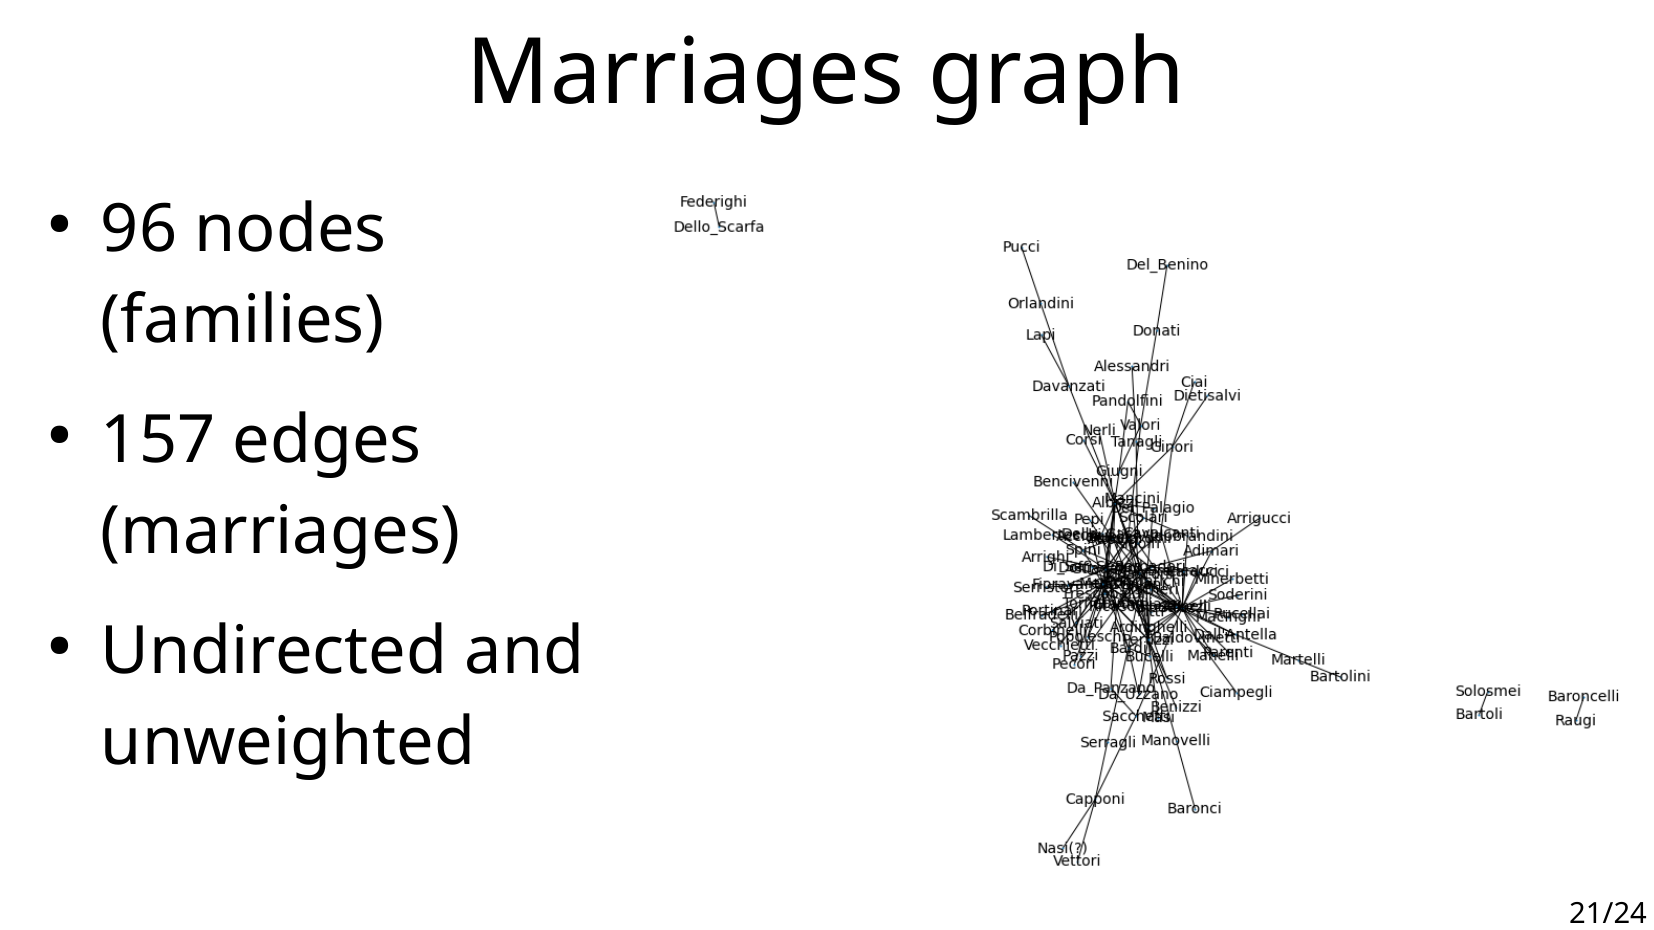

# Marriages graph
96 nodes
(families)
157 edges
(marriages)
Undirected and unweighted
21